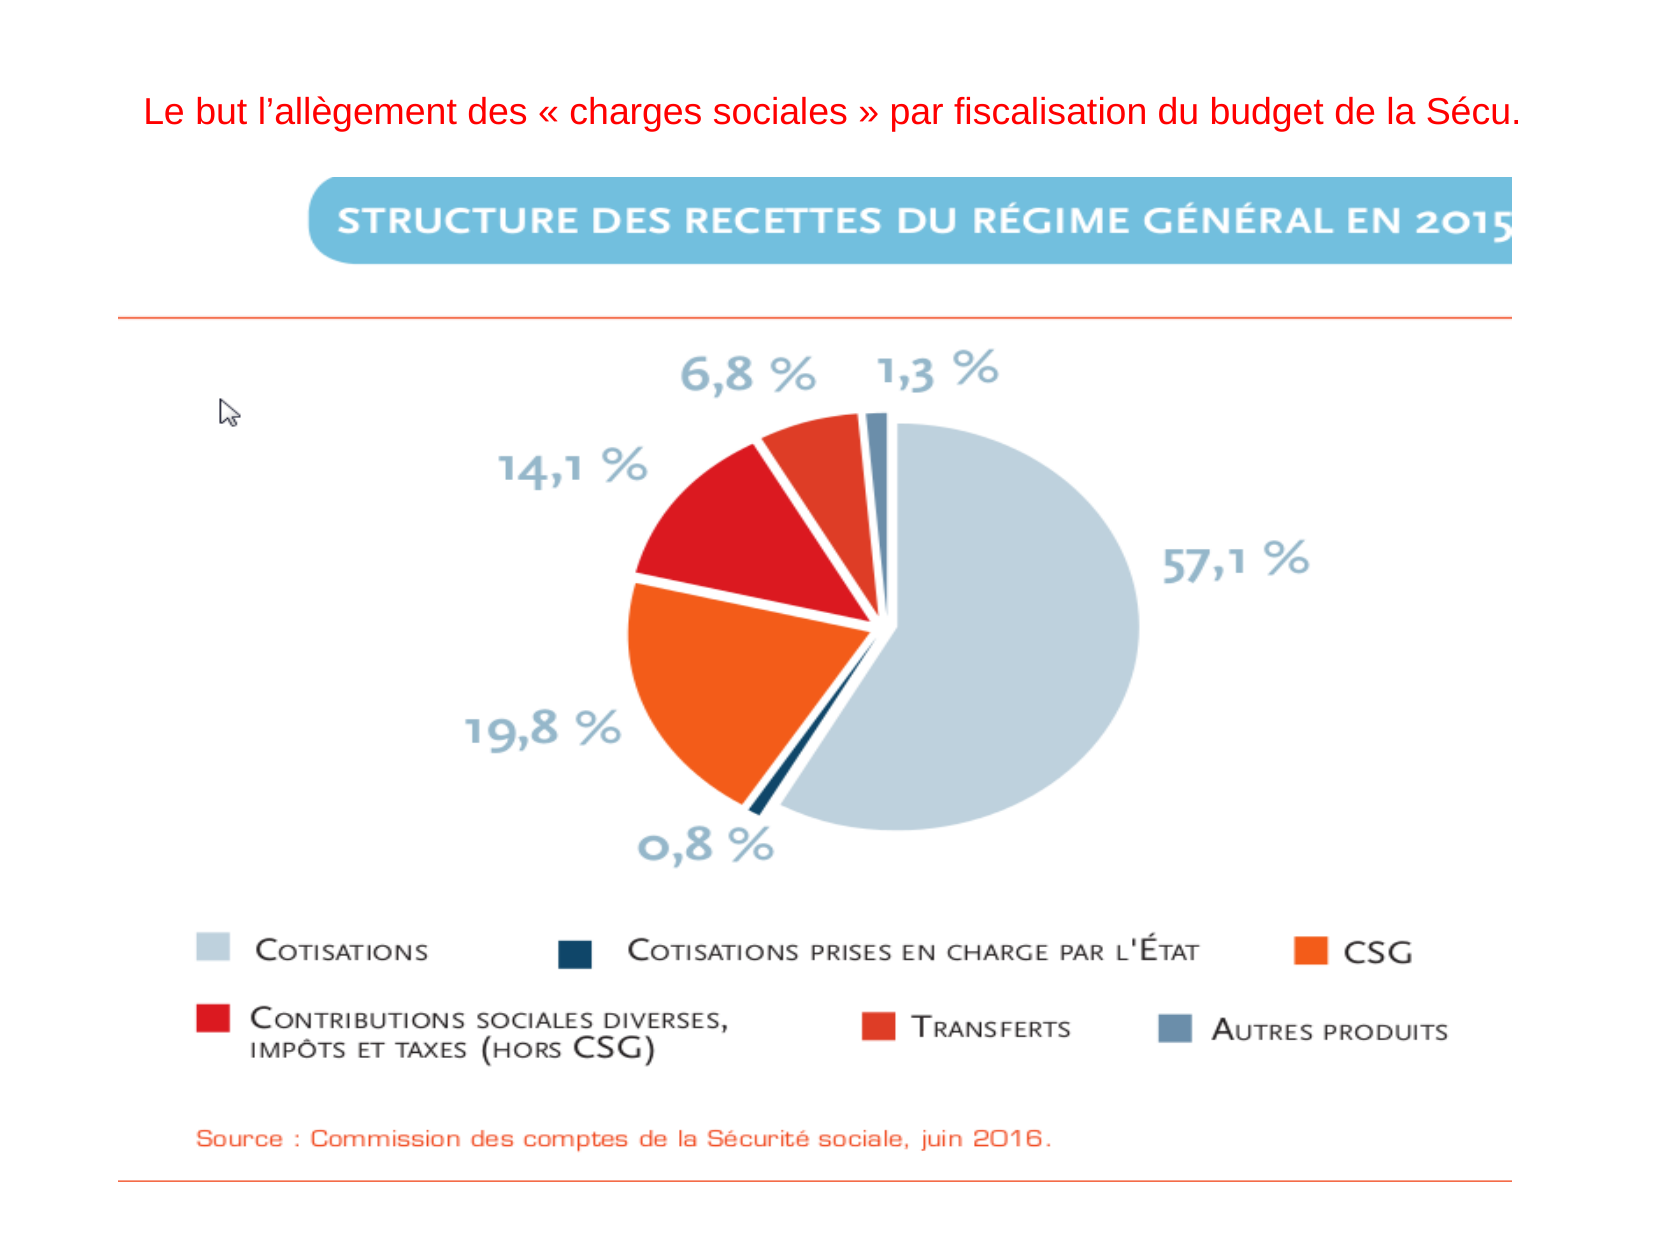

#
Le but l’allègement des « charges sociales » par fiscalisation du budget de la Sécu.